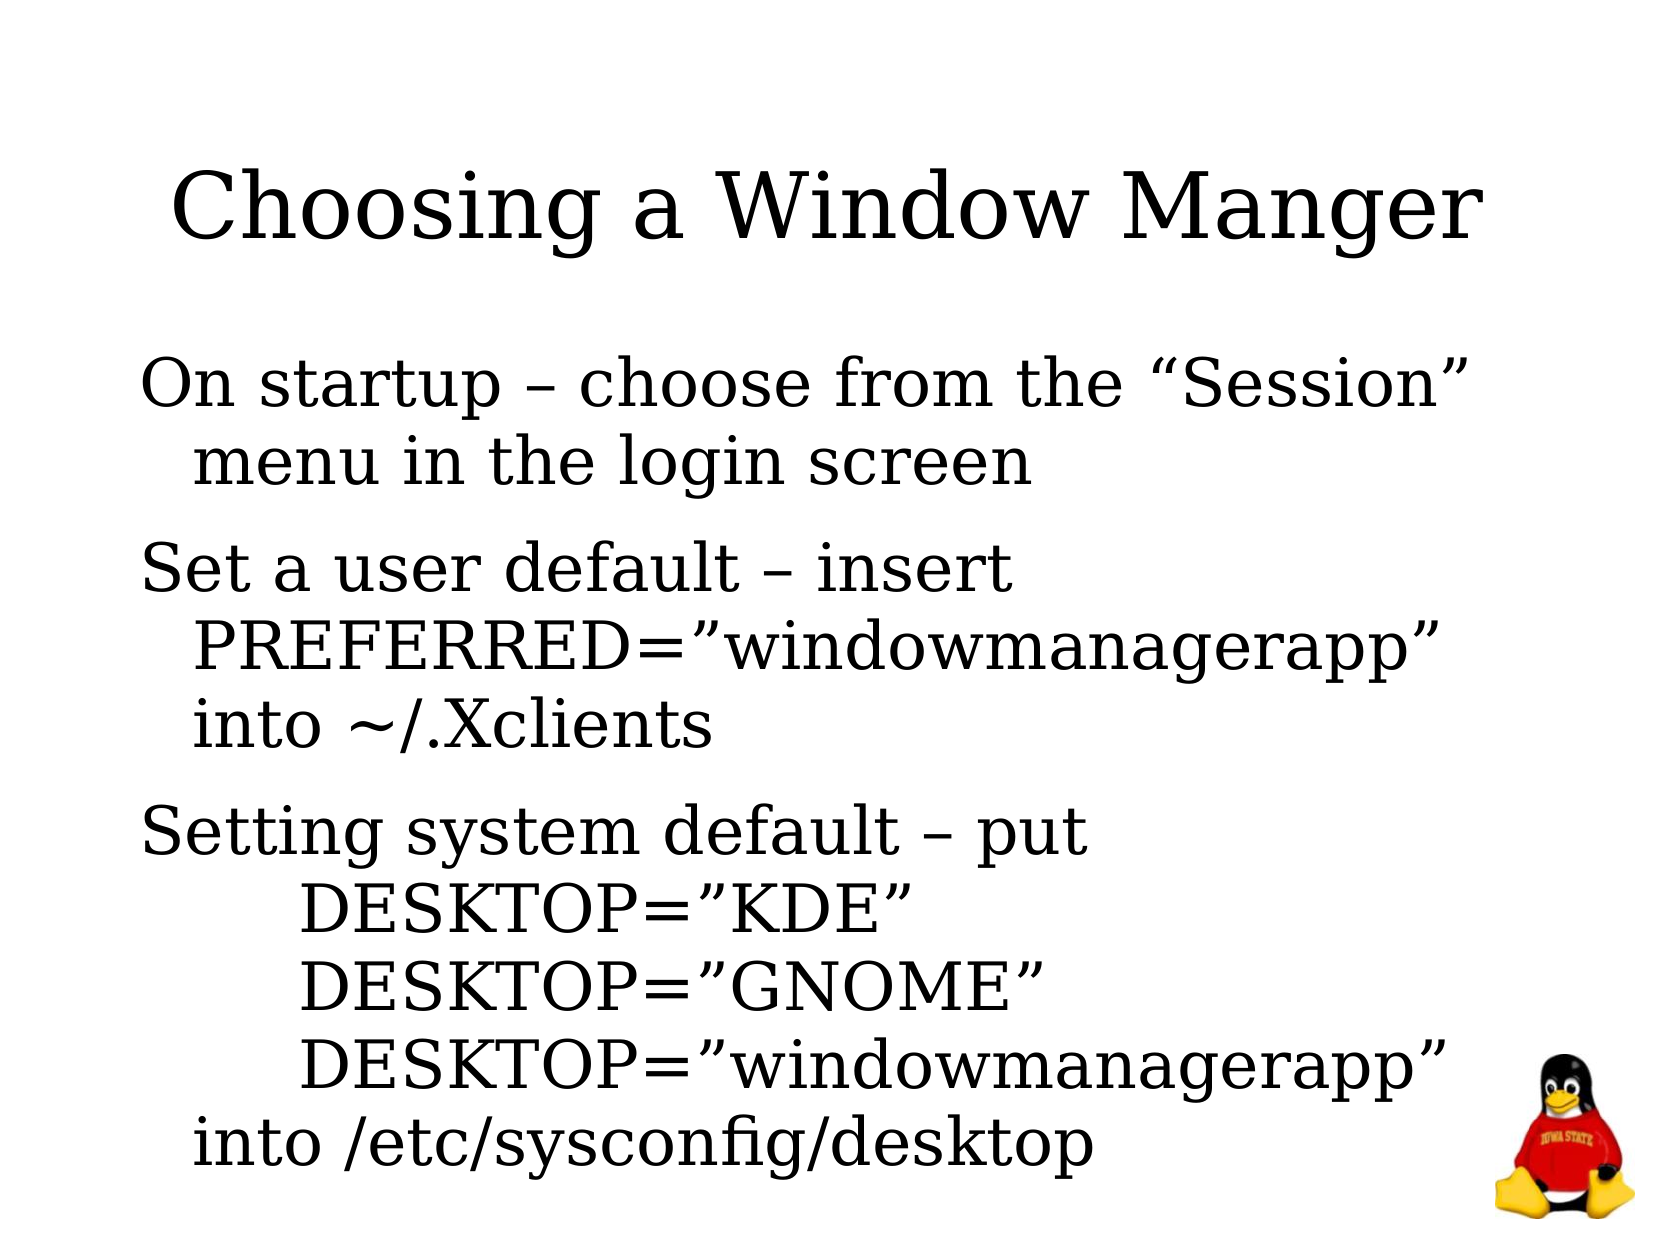

# Choosing a Window Manger
On startup – choose from the “Session” menu in the login screen
Set a user default – insert
PREFERRED=”windowmanagerapp”
into ~/.Xclients
Setting system default – put
 DESKTOP=”KDE”
 DESKTOP=”GNOME”
 DESKTOP=”windowmanagerapp”
into /etc/sysconfig/desktop